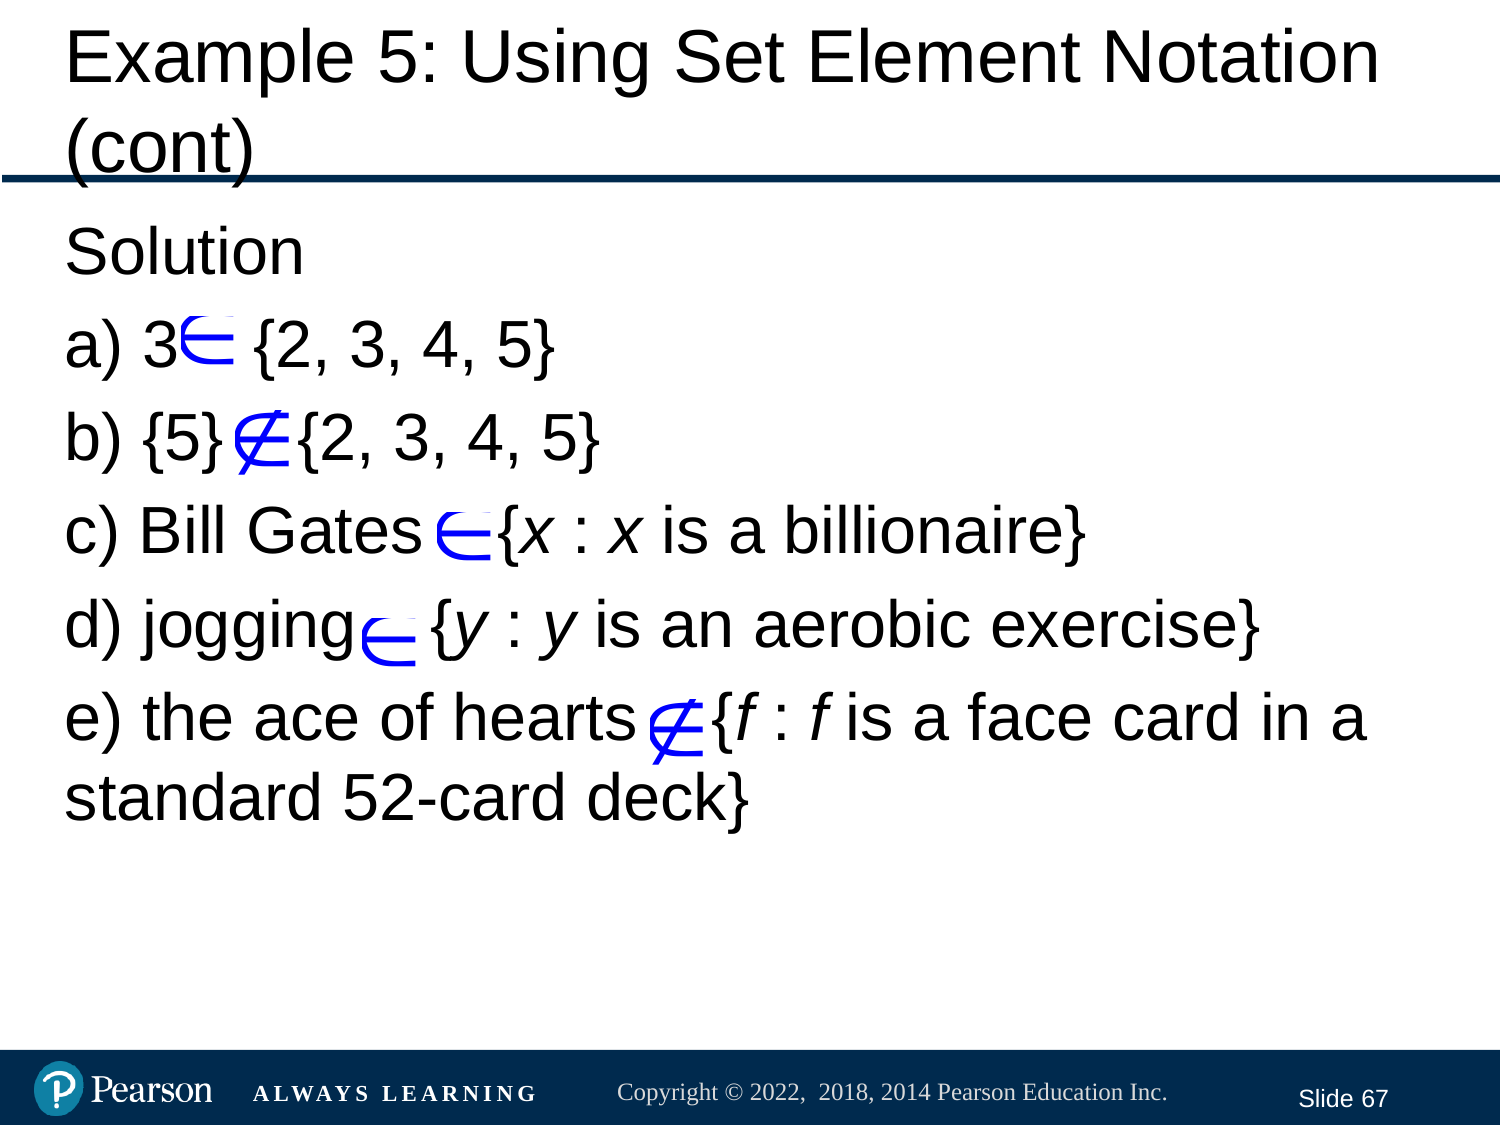

# Example 5: Using Set Element Notation (cont)
Solution
a) 3 {2, 3, 4, 5}
b) {5} {2, 3, 4, 5}
c) Bill Gates {x : x is a billionaire}
d) jogging {y : y is an aerobic exercise}
e) the ace of hearts {f : f is a face card in a standard 52-card deck}